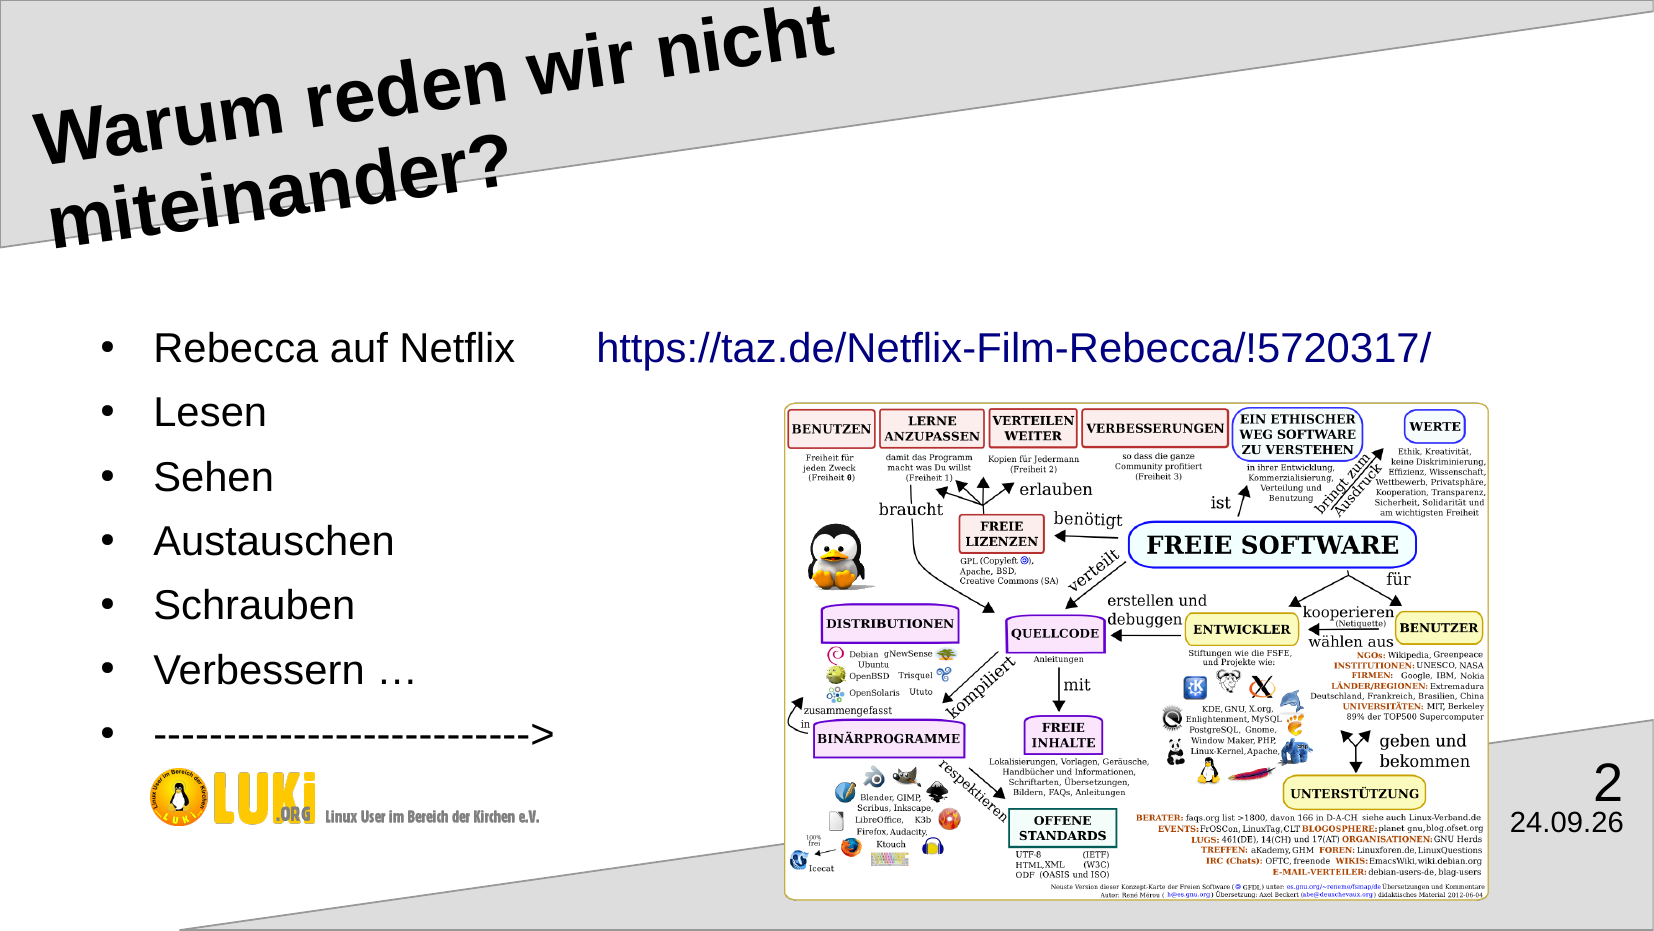

# Warum reden wir nicht miteinander?
Rebecca auf Netflix		https://taz.de/Netflix-Film-Rebecca/!5720317/
Lesen
Sehen
Austauschen
Schrauben
Verbessern …
--------------------------->
2